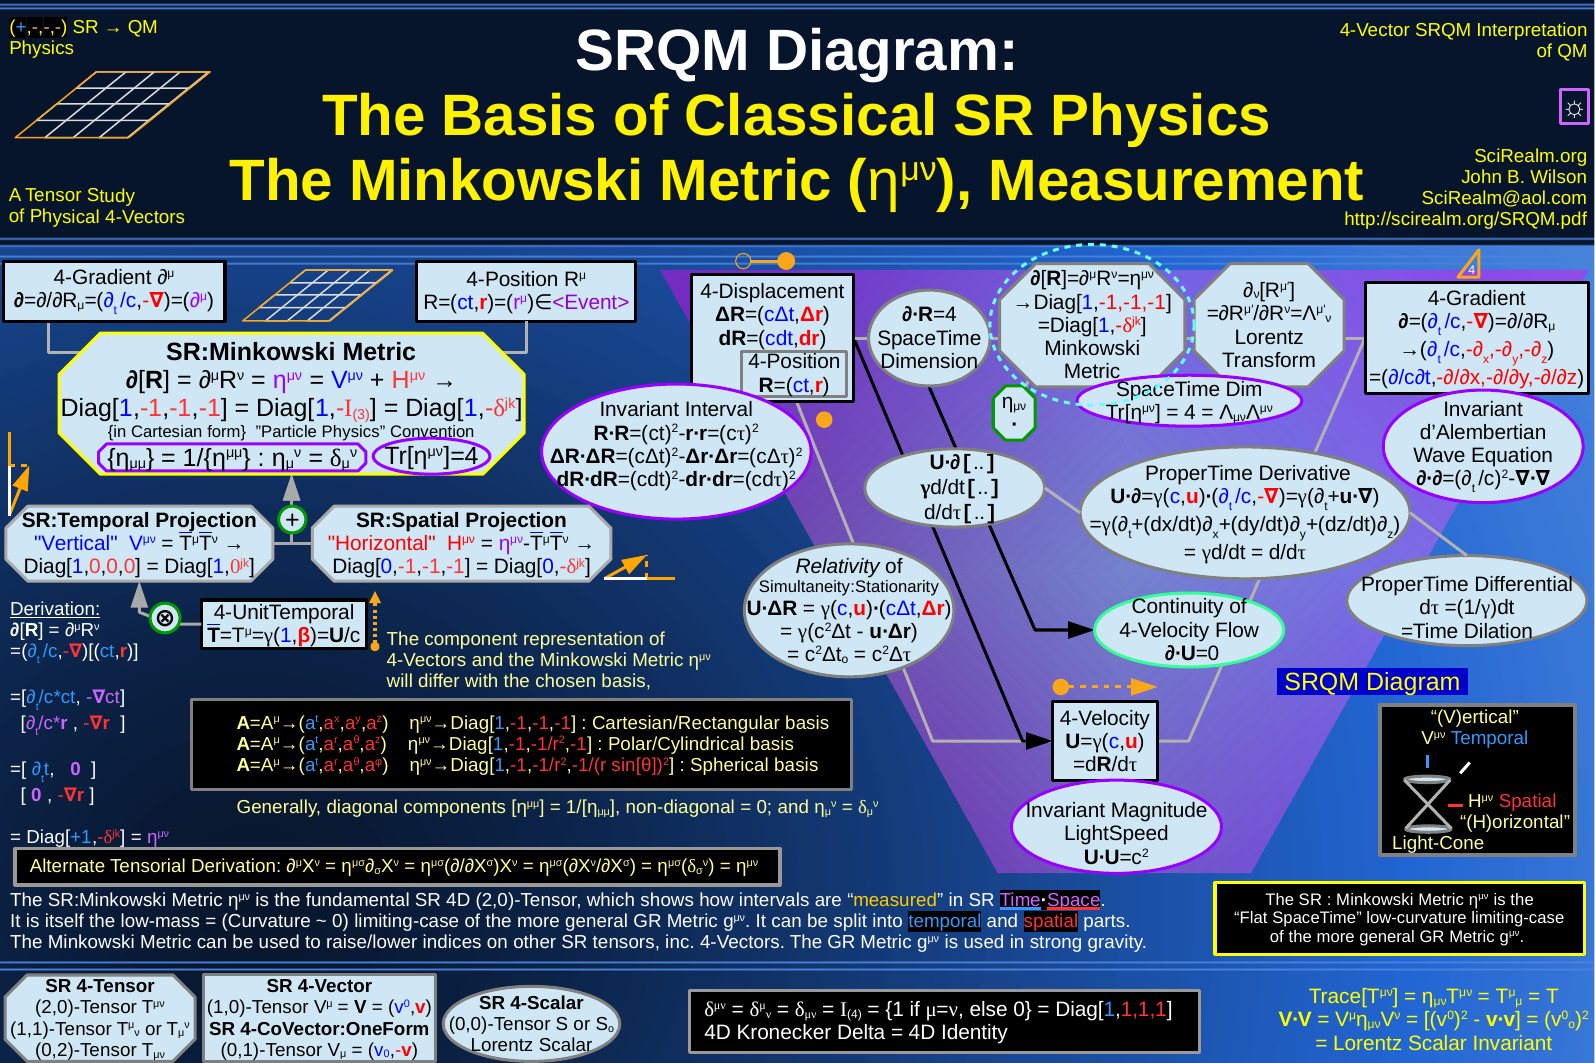

(+,-,-,-) SR → QM
Physics
A Tensor Study
of Physical 4-Vectors
# SRQM Diagram: The Basis of Classical SR Physics The Minkowski Metric (ημν), Measurement
4-Vector SRQM Interpretation
of QM
SciRealm.org
John B. Wilson
SciRealm@aol.com
http://scirealm.org/SRQM.pdf
☼
4
∂[R]=∂μRν=ημν
→Diag[1,-1,-1,-1]
=Diag[1,-δjk]
Minkowski
Metric
∂ν[Rμ′]
=∂Rμ′/∂Rν=Λμ'ν
Lorentz
Transform
4-Displacement
ΔR=(cΔt,Δr)
dR=(cdt,dr)
4-Gradient
∂=(∂t /c,-∇)=∂/∂Rμ
→(∂t /c,-∂x,-∂y,-∂z)
=(∂/c∂t,-∂/∂x,-∂/∂y,-∂/∂z)
∂∙R=4
SpaceTime
Dimension
4-Position
R=(ct,r)
SpaceTime Dim
Tr[ημν] = 4 = ΛμνΛμν
Invariant Interval
R∙R=(ct)2-r∙r=(cτ)2
ΔR∙ΔR=(cΔt)2-Δr∙Δr=(cΔτ)2
dR∙dR=(cdt)2-dr∙dr=(cdτ)2
 ημν
∙
Invariant
d’Alembertian
Wave Equation
∂∙∂=(∂t /c)2-∇∙∇
 ProperTime Derivative
U∙∂=γ(c,u)∙(∂t /c,-∇)=γ(∂t+u∙∇)
=γ(∂t+(dx/dt)∂x+(dy/dt)∂y+(dz/dt)∂z)
= γd/dt = d/dτ
 U∙∂[..]
 γd/dt[..]
 d/dτ[..]
Relativity of
Simultaneity:Stationarity
U∙ΔR = γ(c,u)∙(cΔt,Δr)
= γ(c2Δt - u∙Δr)
= c2Δto = c2Δτ
ProperTime Differential
dτ =(1/γ)dt
=Time Dilation
Continuity of
4-Velocity Flow
 ∂∙U=0
4-Velocity
U=γ(c,u)
=dR/dτ
Invariant Magnitude
LightSpeed
U∙U=c2
4-Gradient ∂μ
∂=∂/∂Rμ=(∂t /c,-∇)=(∂μ)
4-Position Rμ
R=(ct,r)=(rμ)∈<Event>
SR:Minkowski Metric
∂[R] = ∂μRν = ημν = Vμν + Hμν →
Diag[1,-1,-1,-1] = Diag[1,-I(3)] = Diag[1,-δjk]
{in Cartesian form} ”Particle Physics” Convention
Tr[ημν]=4
{ημμ} = 1/{ημμ} : ημν = δμν
SR:Temporal Projection
"Vertical" Vμν = TμTν →
Diag[1,0,0,0] = Diag[1,0jk]
+
SR:Spatial Projection
"Horizontal" Hμν = ημν-TμTν →
Diag[0,-1,-1,-1] = Diag[0,-δjk]
Derivation:
∂[R] = ∂μRν
=(∂t /c,-∇)[(ct,r)]
=[∂t/c*ct, -∇ct]
 [∂t/c*r , -∇r ]
=[ ∂tt, 0 ]
 [ 0 , -∇r ]
= Diag[+1,-δjk] = ημν
The SR:Minkowski Metric ημν is the fundamental SR 4D (2,0)-Tensor, which shows how intervals are “measured” in SR Time·Space.
It is itself the low-mass = (Curvature ~ 0) limiting-case of the more general GR Metric gμν. It can be split into temporal and spatial parts.
The Minkowski Metric can be used to raise/lower indices on other SR tensors, inc. 4-Vectors. The GR Metric gμν is used in strong gravity.
4-UnitTemporal
T=Tμ=γ(1,β)=U/c
⊗
		The component representation of
		4-Vectors and the Minkowski Metric ημν
		will differ with the chosen basis,
A=Aμ→(at,ax,ay,az) ημν→Diag[1,-1,-1,-1] : Cartesian/Rectangular basis
A=Aμ→(at,ar,aθ,az) ημν→Diag[1,-1,-1/r2,-1] : Polar/Cylindrical basis
A=Aμ→(at,ar,aθ,aφ) ημν→Diag[1,-1,-1/r2,-1/(r sin[θ])2] : Spherical basis
Generally, diagonal components [ημμ] = 1/[ημμ], non-diagonal = 0; and ημν = δμν
 SRQM Diagram
“(V)ertical”
Vμν Temporal
	Hμν Spatial
	“(H)orizontal”
Light-Cone
Alternate Tensorial Derivation: ∂μXν = ημσ∂σXν = ημσ(∂/∂Xσ)Xν = ημσ(∂Xν/∂Xσ) = ημσ(δσν) = ημν
The SR : Minkowski Metric ημν is the
“Flat SpaceTime” low-curvature limiting-case of the more general GR Metric gμν.
SR 4-Tensor
(2,0)-Tensor Tμν
(1,1)-Tensor Tμν or Tμν
(0,2)-Tensor Tμν
SR 4-Vector
(1,0)-Tensor Vμ = V = (v0,v)
SR 4-CoVector:OneForm
(0,1)-Tensor Vμ = (v0,-v)
Trace[Tμν] = ημνTμν = Tμμ = T
V∙V = VμημνVν = [(v0)2 - v∙v] = (v0o)2
= Lorentz Scalar Invariant
SR 4-Scalar
(0,0)-Tensor S or So
Lorentz Scalar
δμν = δμν = δμν = I(4) = {1 if μ=ν, else 0} = Diag[1,1,1,1]
4D Kronecker Delta = 4D Identity